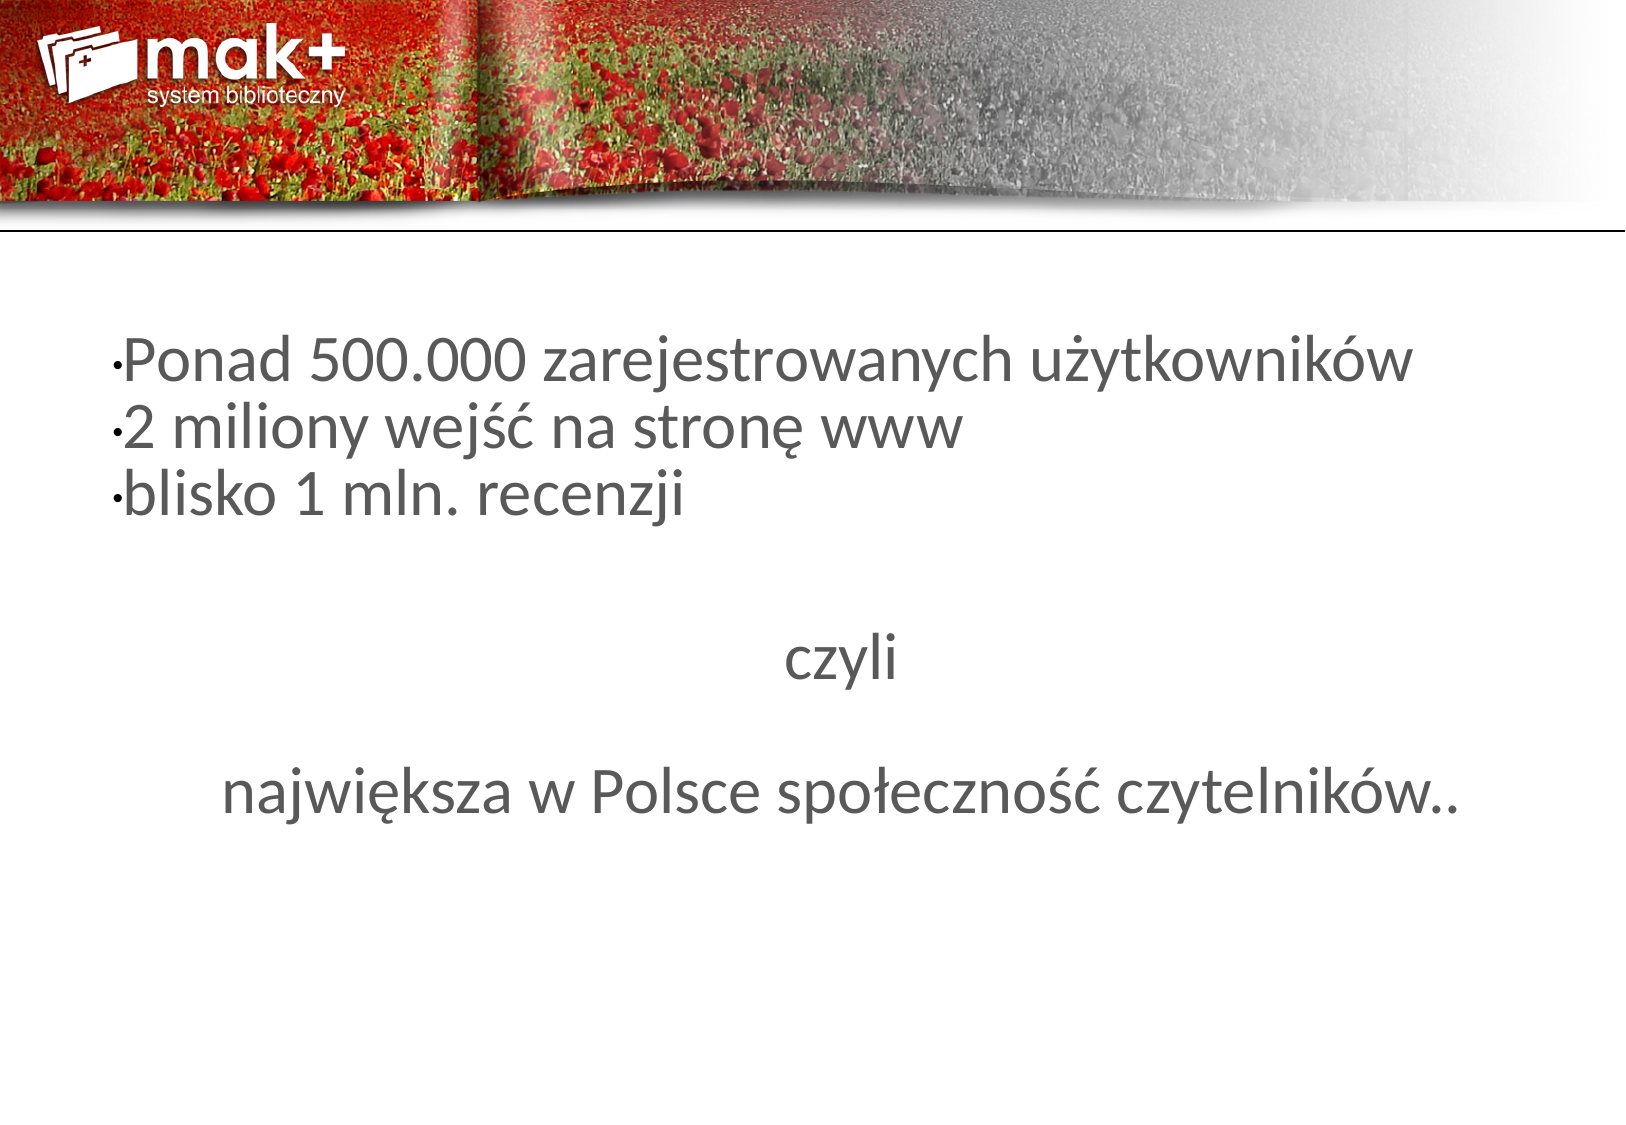

Ponad 500.000 zarejestrowanych użytkowników
2 miliony wejść na stronę www
blisko 1 mln. recenzji
czyli
największa w Polsce społeczność czytelników..